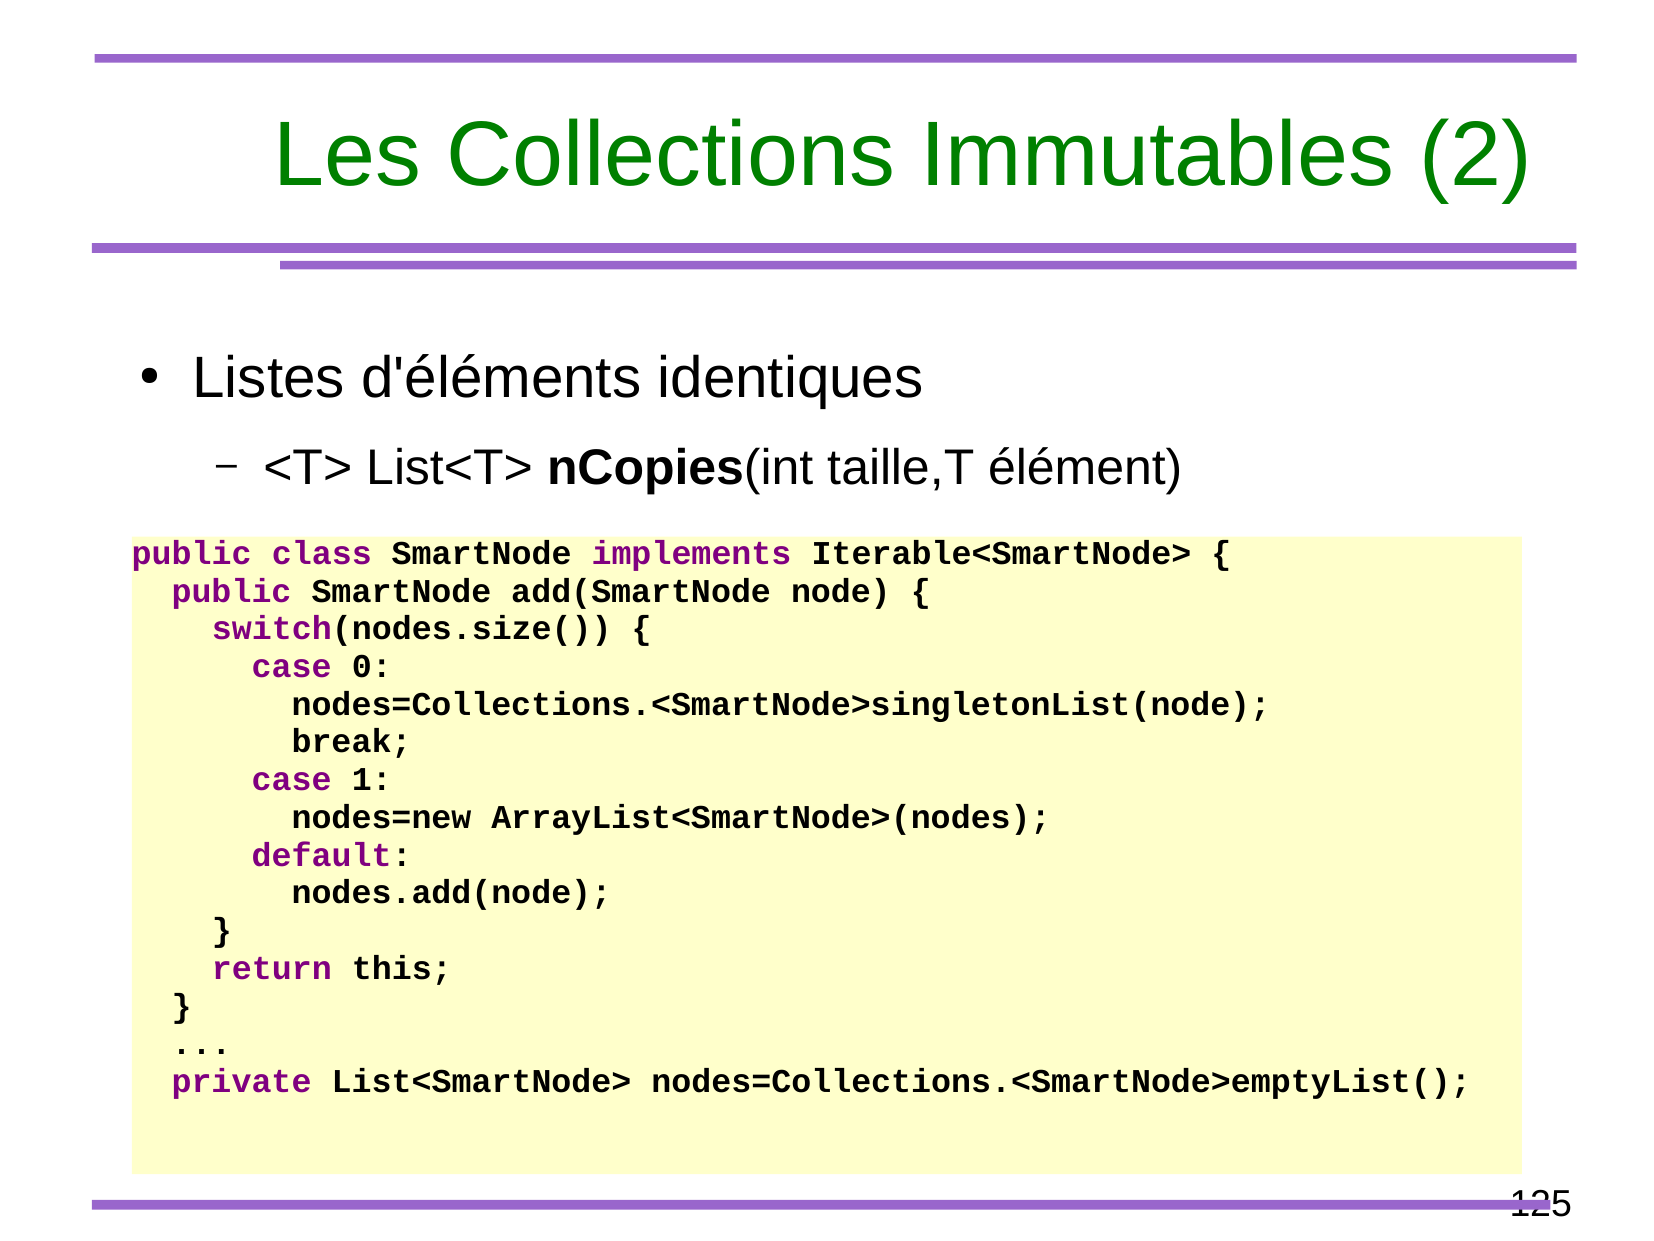

# Les Collections Immutables (2)
Listes d'éléments identiques
<T> List<T> nCopies(int taille,T élément)
public class SmartNode implements Iterable<SmartNode> {
 public SmartNode add(SmartNode node) {
 switch(nodes.size()) {
 case 0:
 nodes=Collections.<SmartNode>singletonList(node);
 break;
 case 1:
 nodes=new ArrayList<SmartNode>(nodes);
 default:
 nodes.add(node);
 }
 return this;
 }
 ...
 private List<SmartNode> nodes=Collections.<SmartNode>emptyList();